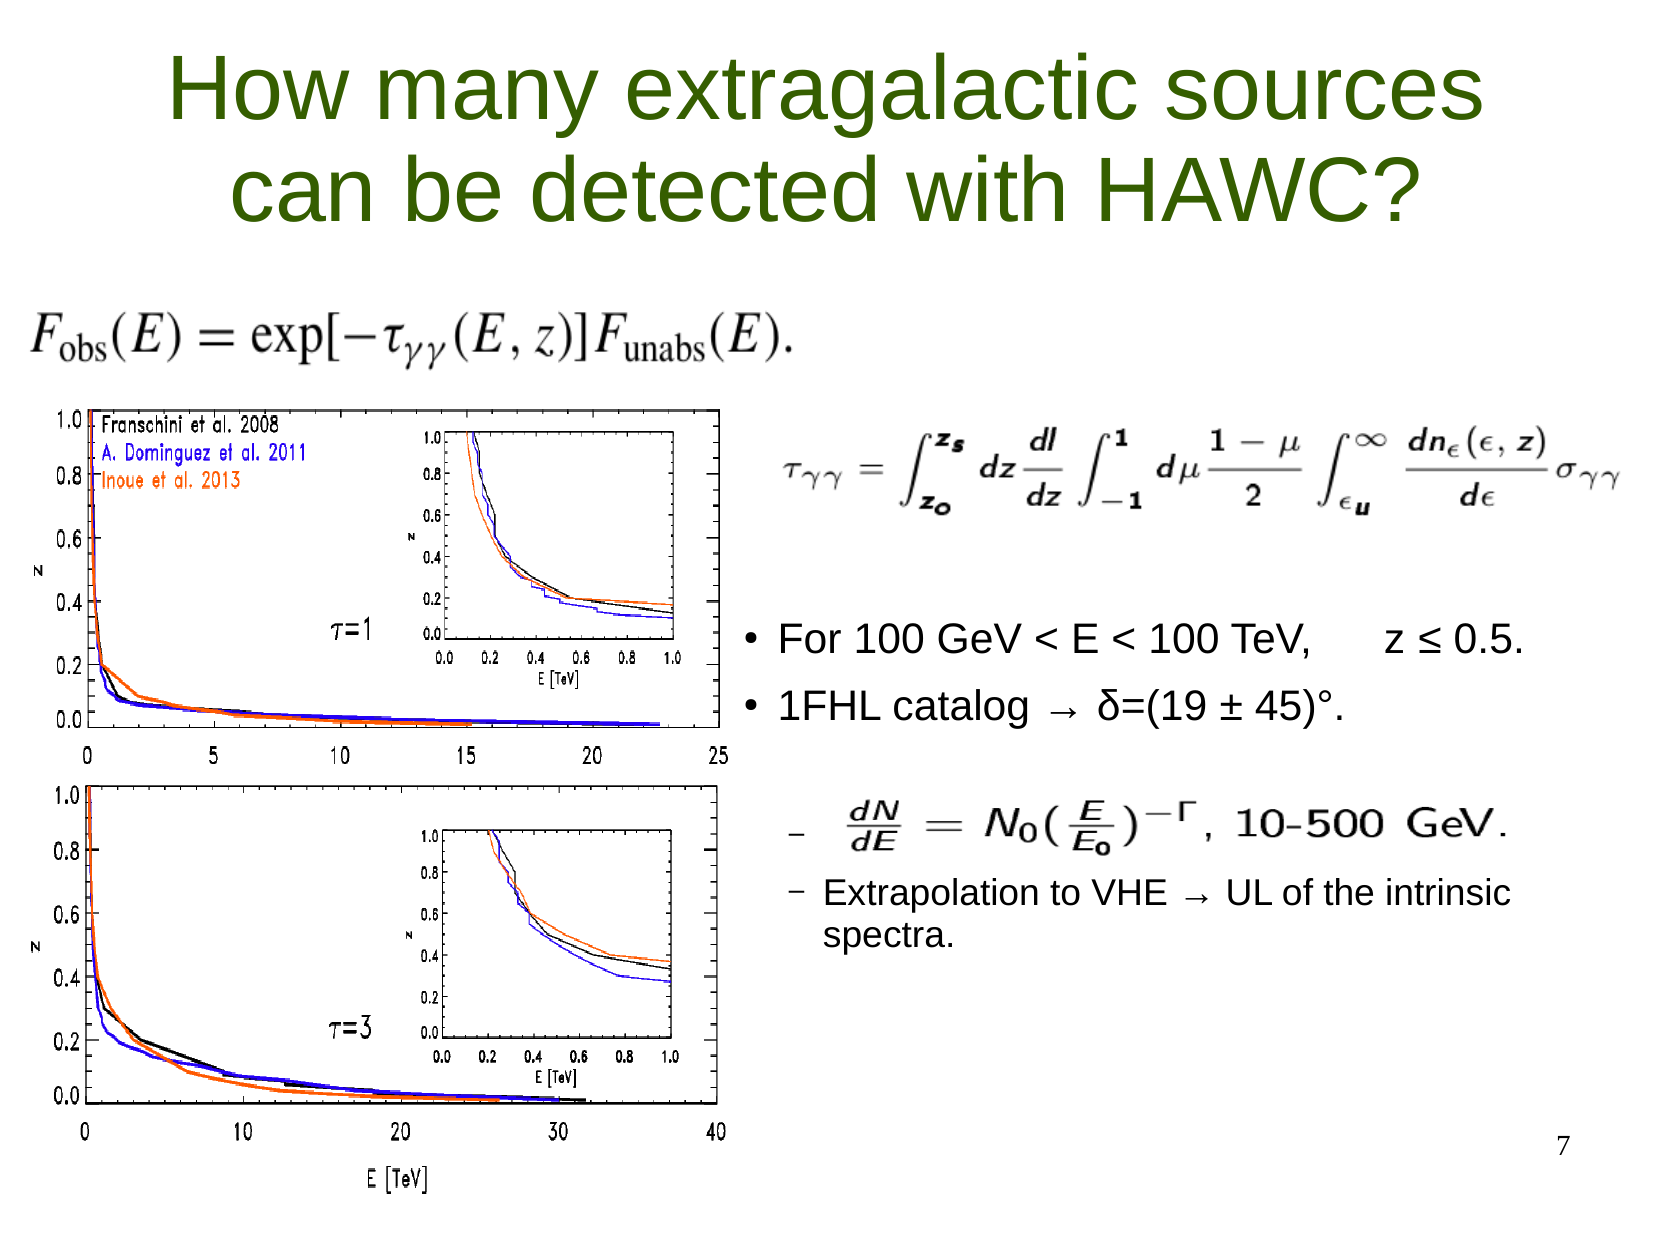

# How many extragalactic sources can be detected with HAWC?
For 100 GeV < E < 100 TeV, z ≤ 0.5.
1FHL catalog → δ=(19 ± 45)°.
Extrapolation to VHE → UL of the intrinsic spectra.
7